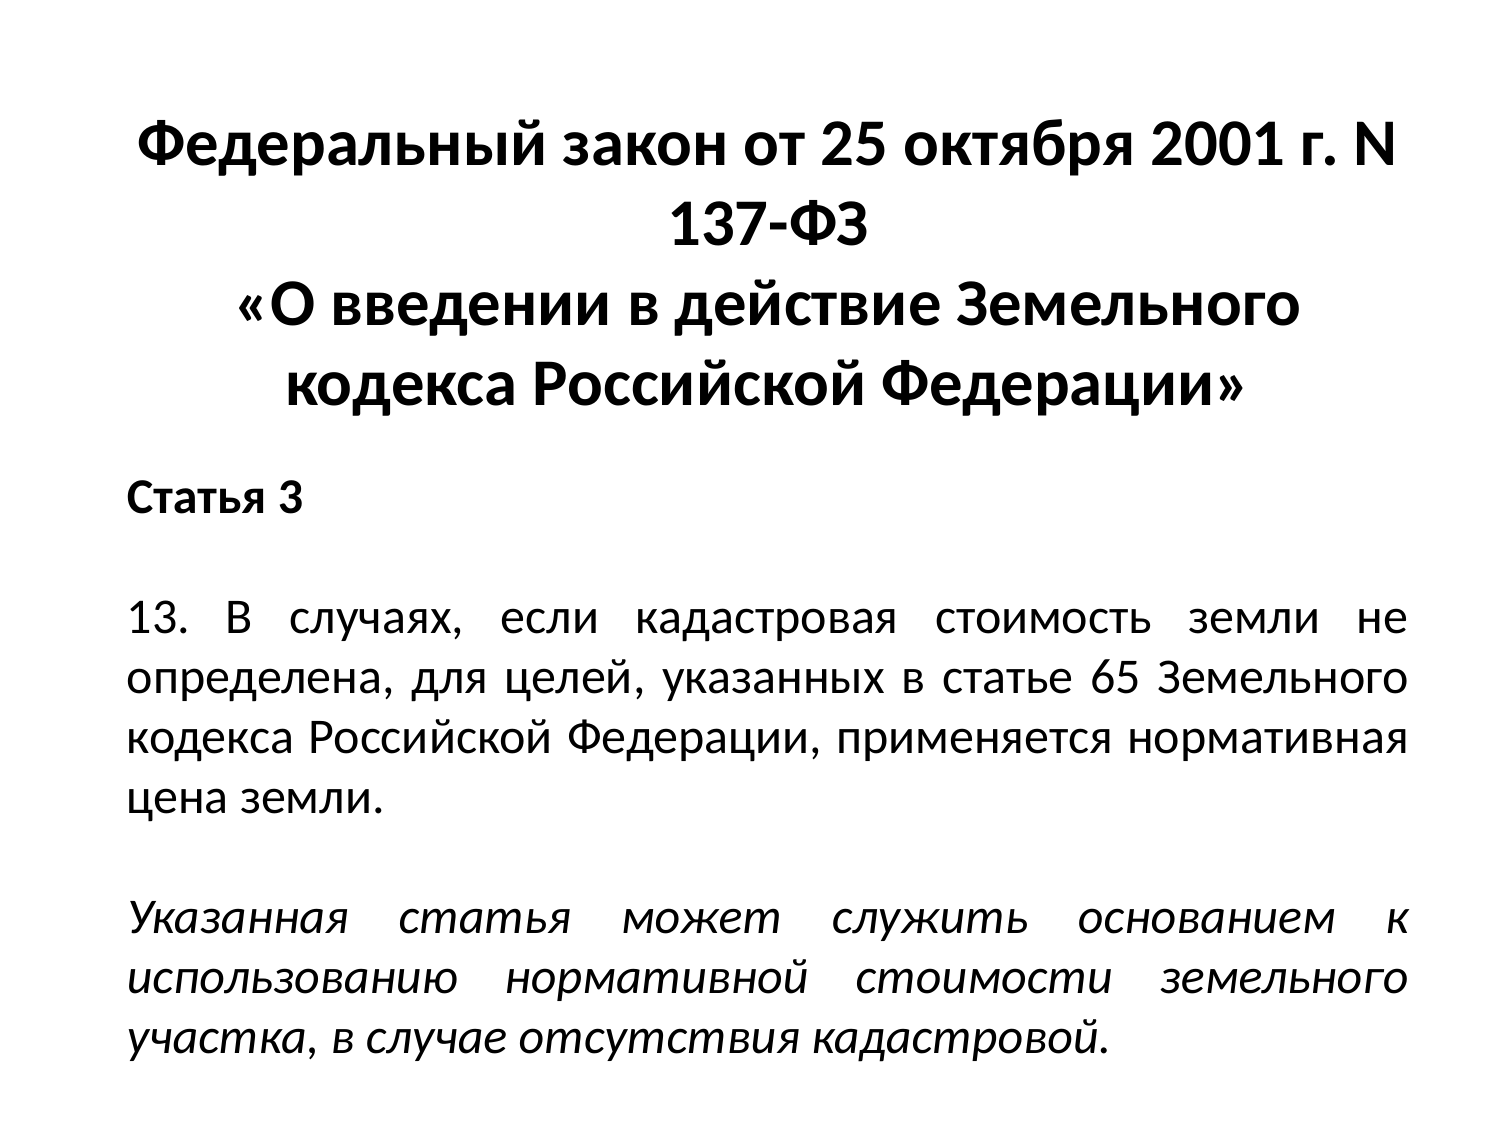

Федеральный закон от 25 октября 2001 г. N 137-ФЗ
«О введении в действие Земельного кодекса Российской Федерации»
Статья 3
13. В случаях, если кадастровая стоимость земли не определена, для целей, указанных в статье 65 Земельного кодекса Российской Федерации, применяется нормативная цена земли.
Указанная статья может служить основанием к использованию нормативной стоимости земельного участка, в случае отсутствия кадастровой.